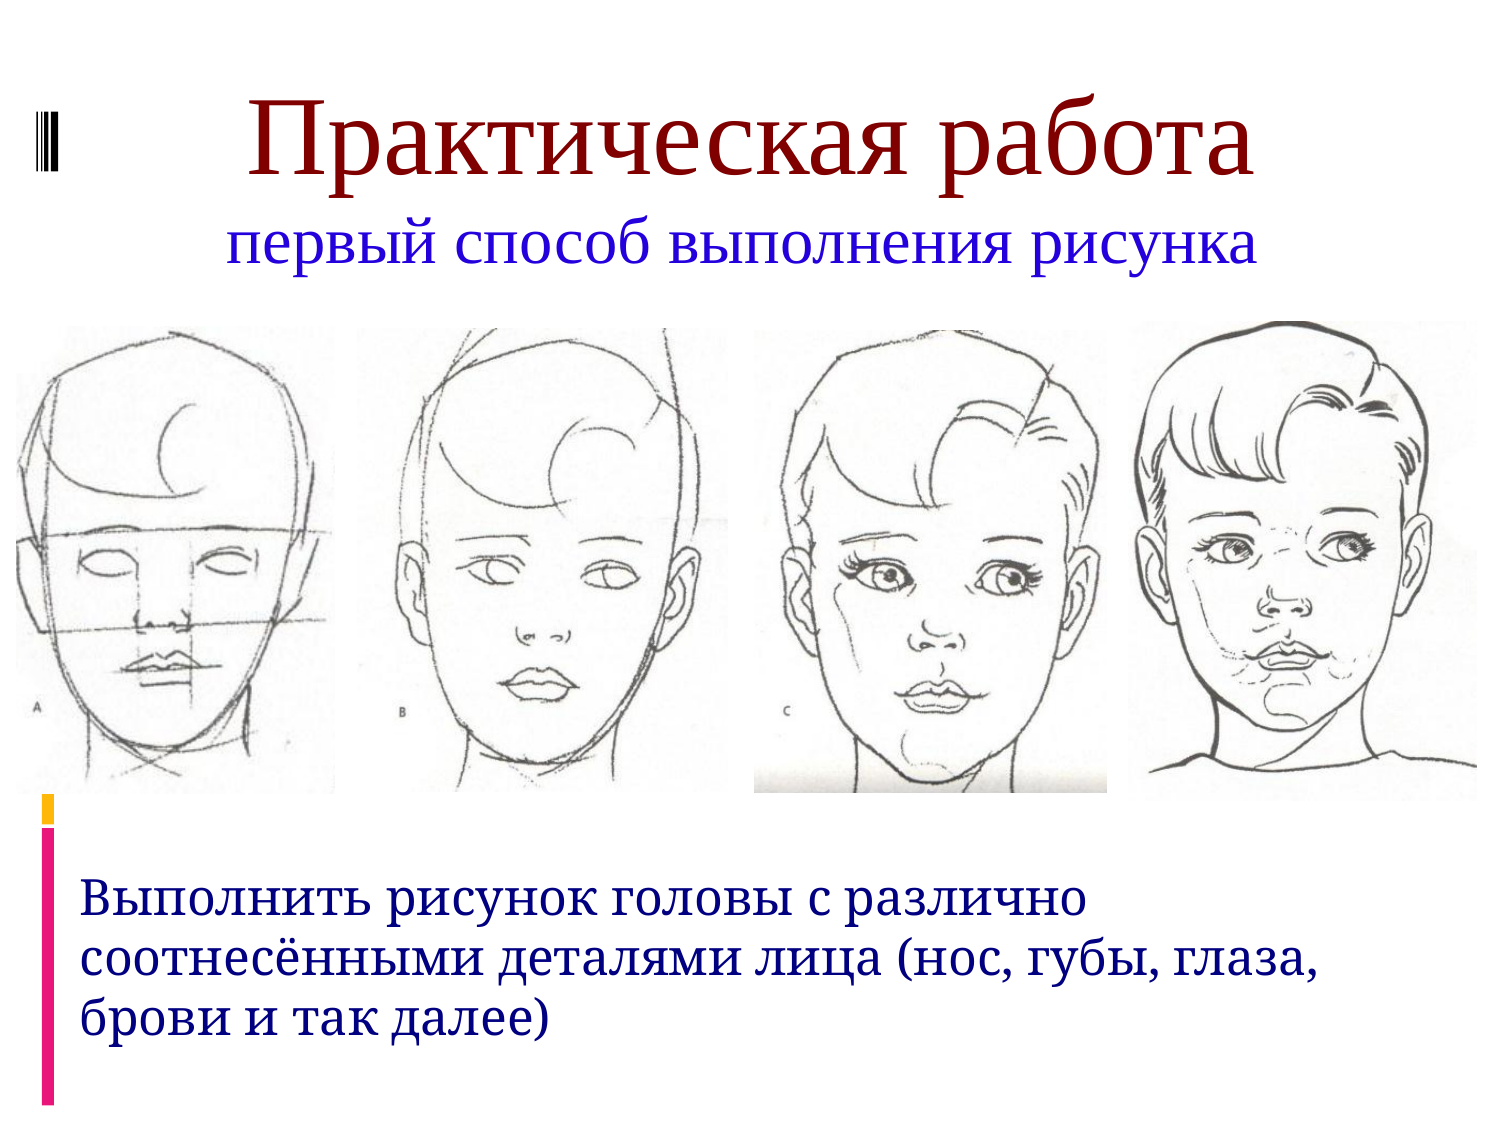

# Практическая работа первый способ выполнения рисунка
Выполнить рисунок головы с различно соотнесёнными деталями лица (нос, губы, глаза, брови и так далее)